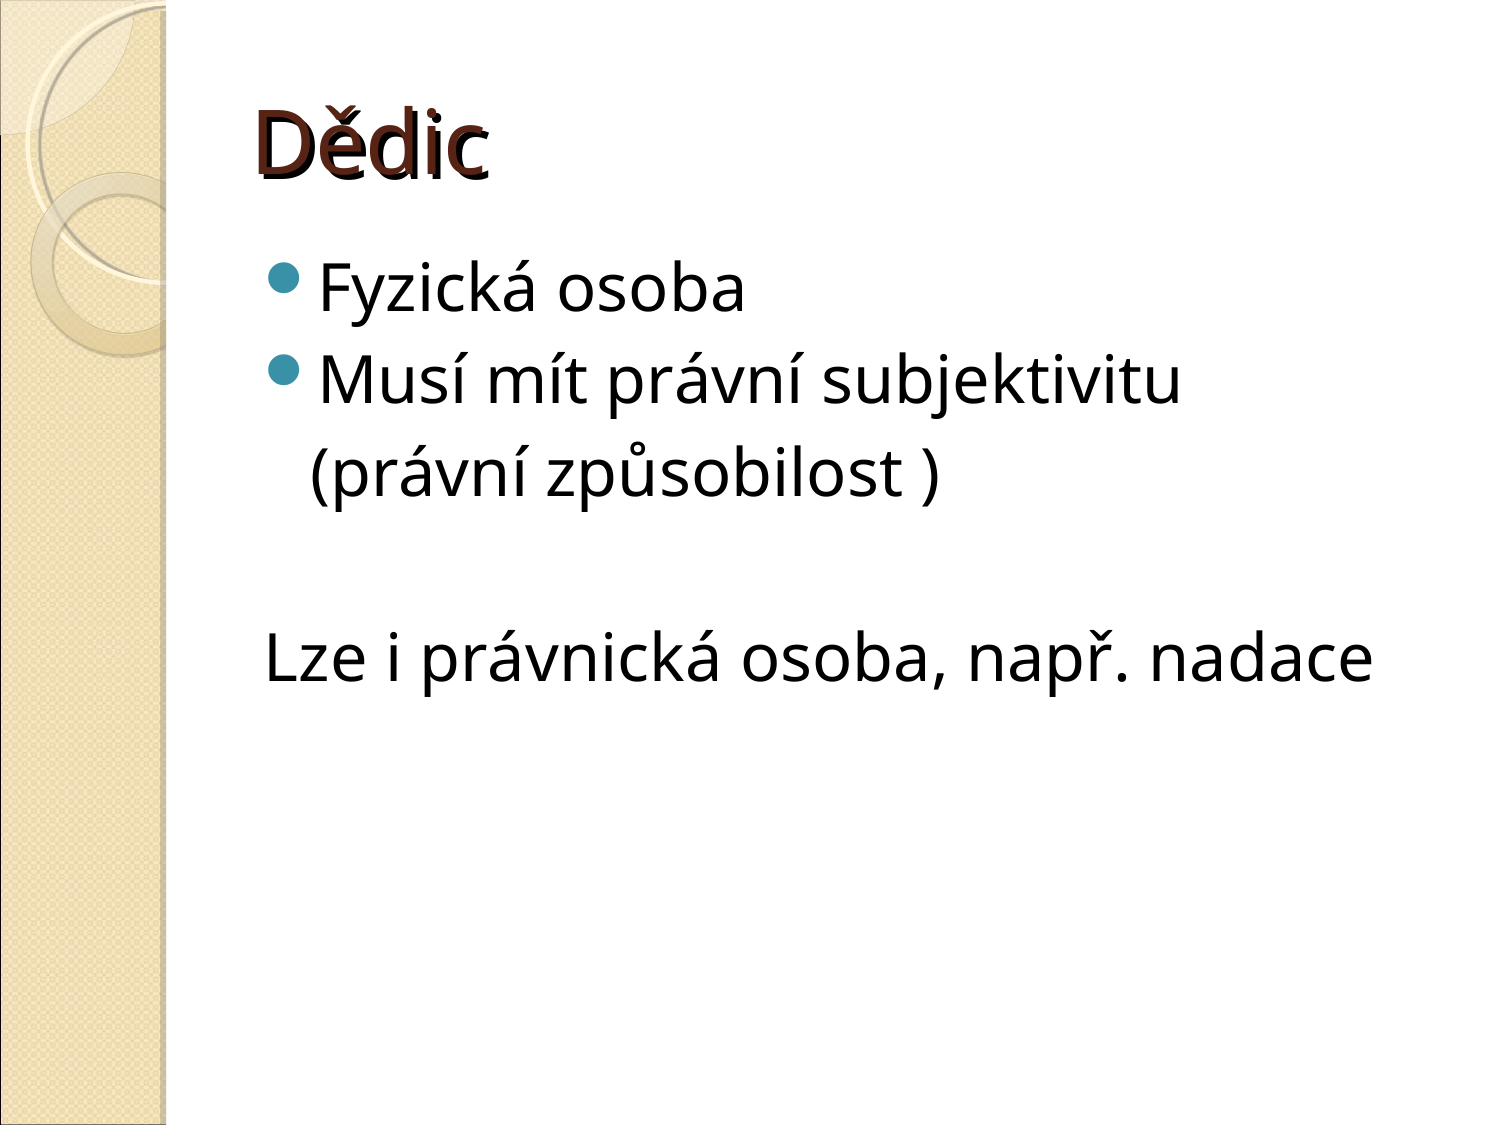

# Dědic
Fyzická osoba
Musí mít právní subjektivitu
	(právní způsobilost )
Lze i právnická osoba, např. nadace